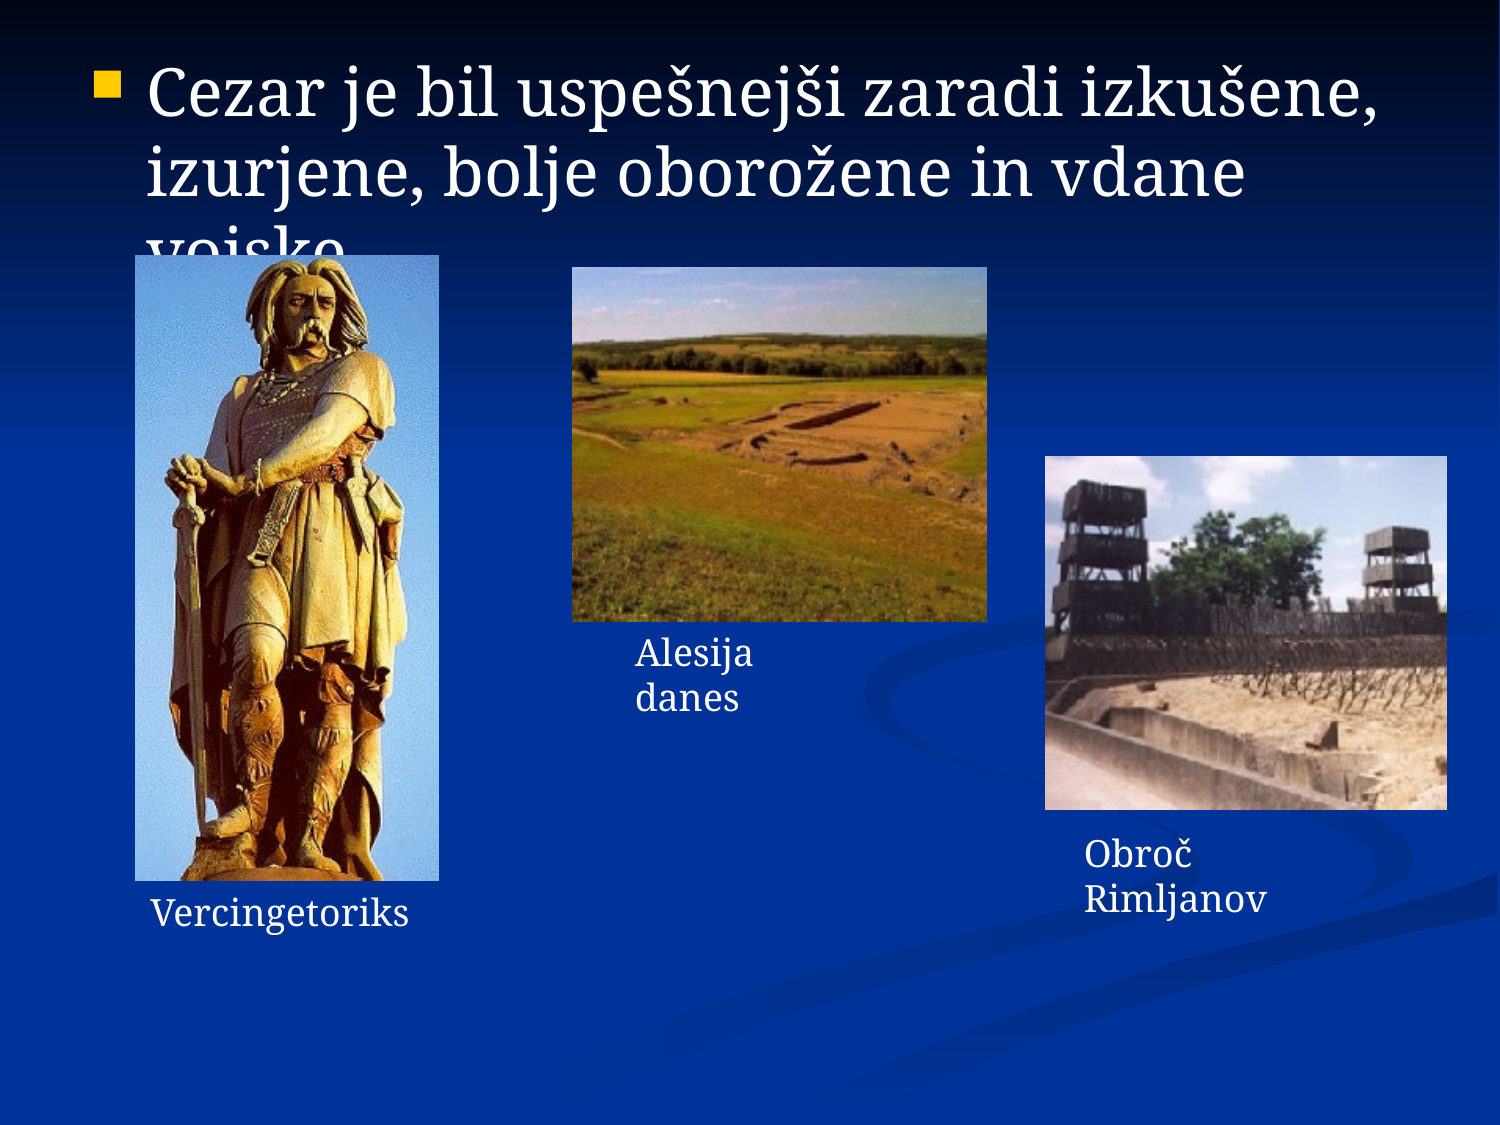

#
Cezar je bil uspešnejši zaradi izkušene, izurjene, bolje oborožene in vdane vojske.
Alesija danes
Obroč Rimljanov
Vercingetoriks